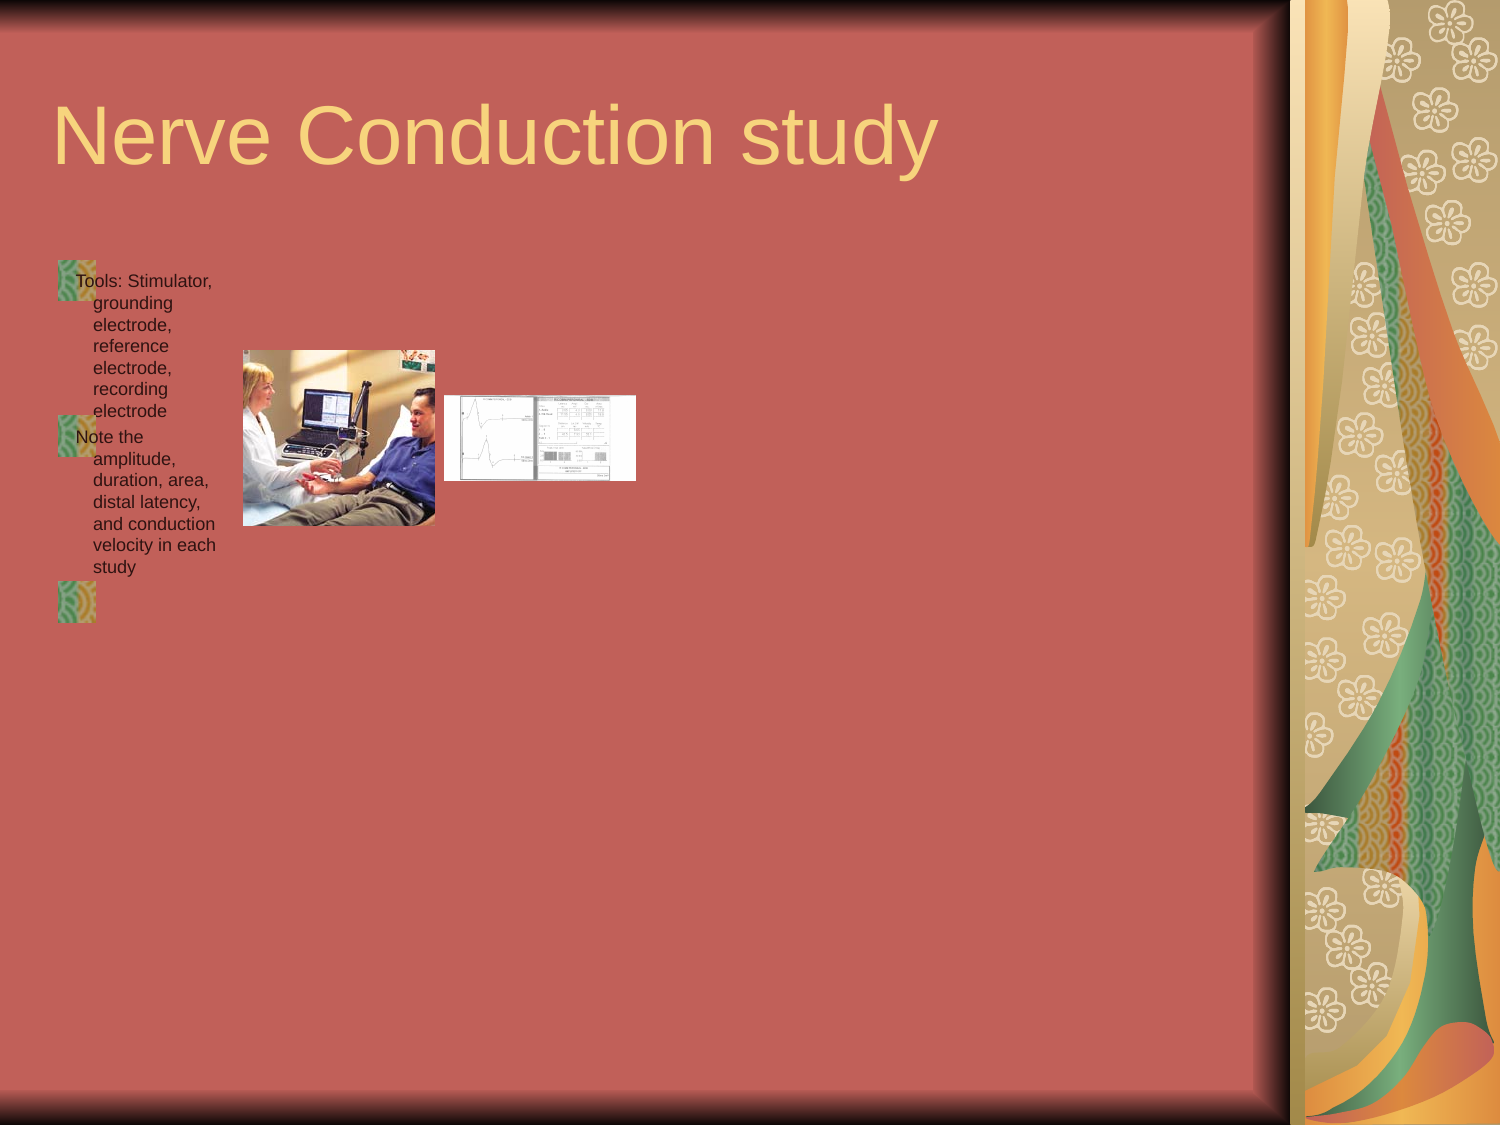

# Nerve Conduction study
Tools: Stimulator, grounding electrode, reference electrode, recording electrode
Note the amplitude, duration, area, distal latency, and conduction velocity in each study